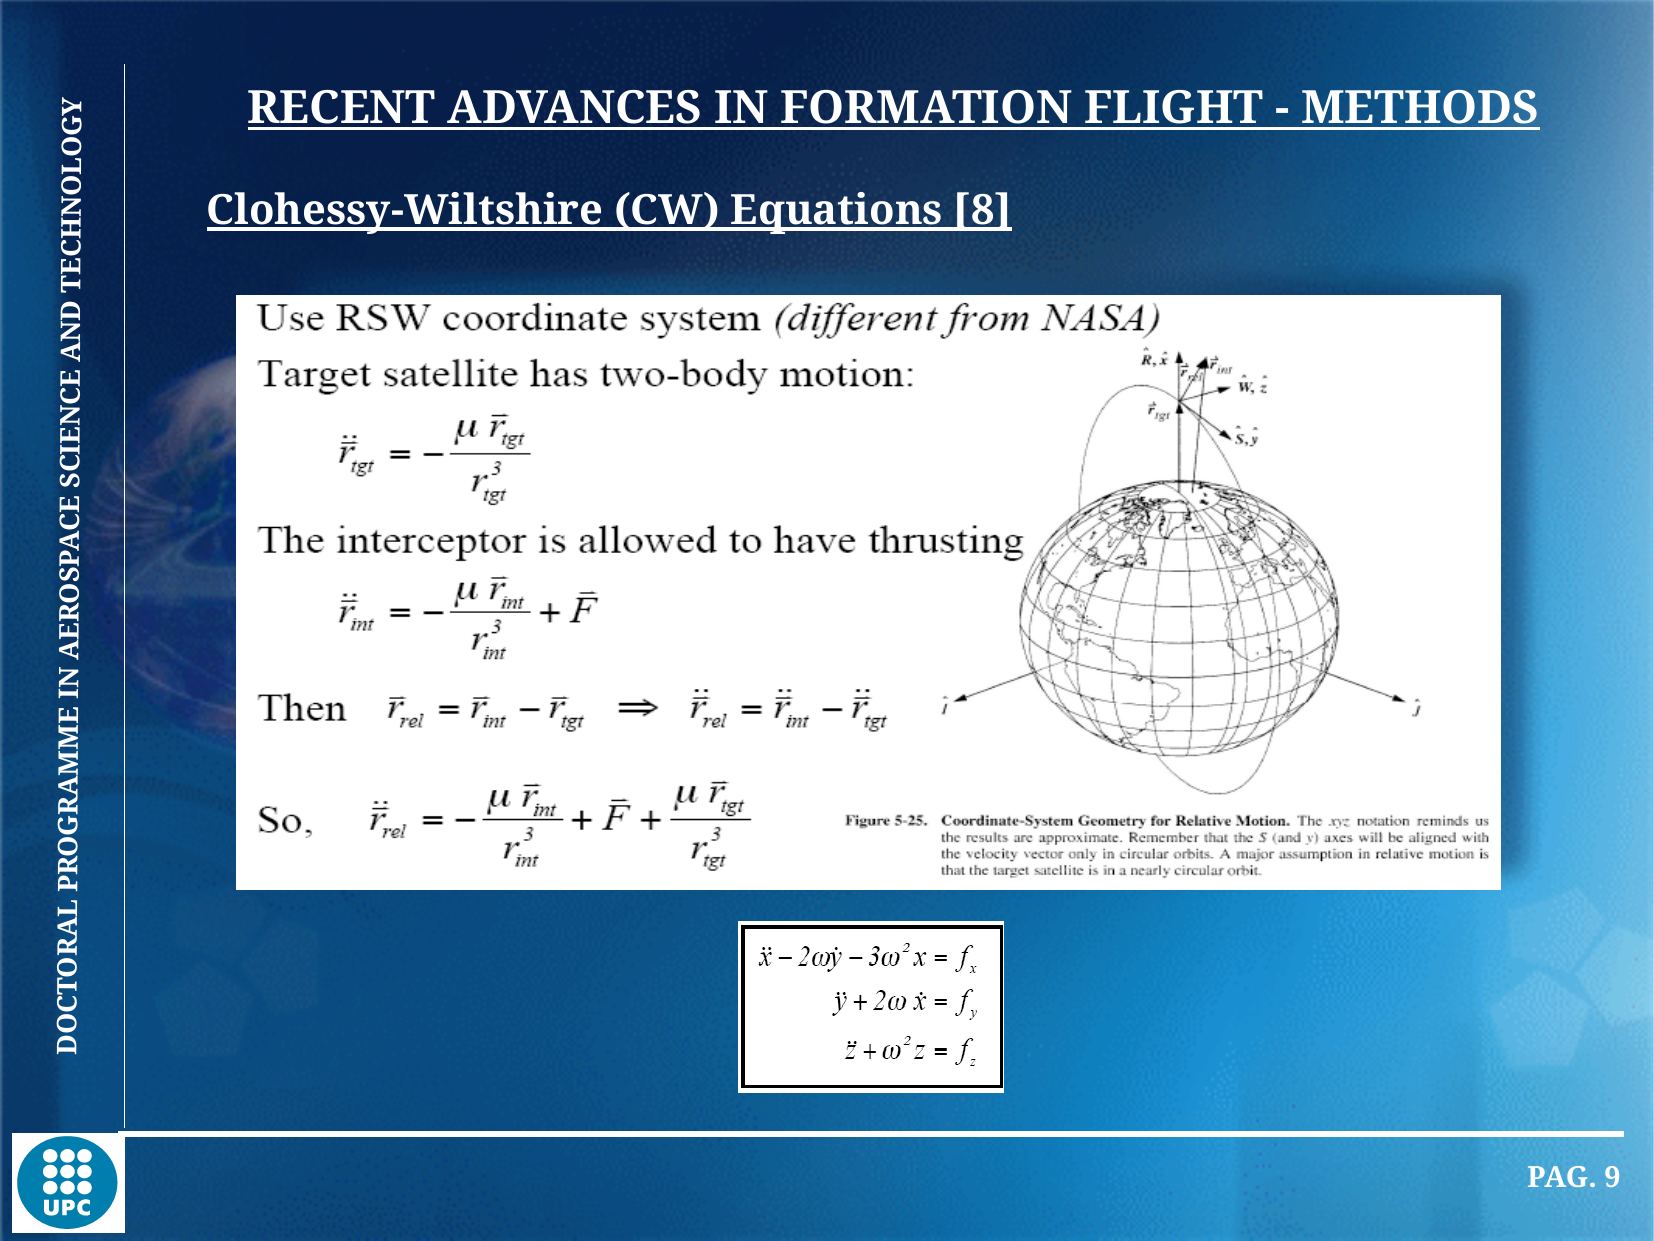

RECENT ADVANCES IN FORMATION FLIGHT - METHODS
Clohessy-Wiltshire (CW) Equations [8]
# DOCTORAL PROGRAMME IN AEROSPACE SCIENCE AND TECHNOLOGY
PAG. 9